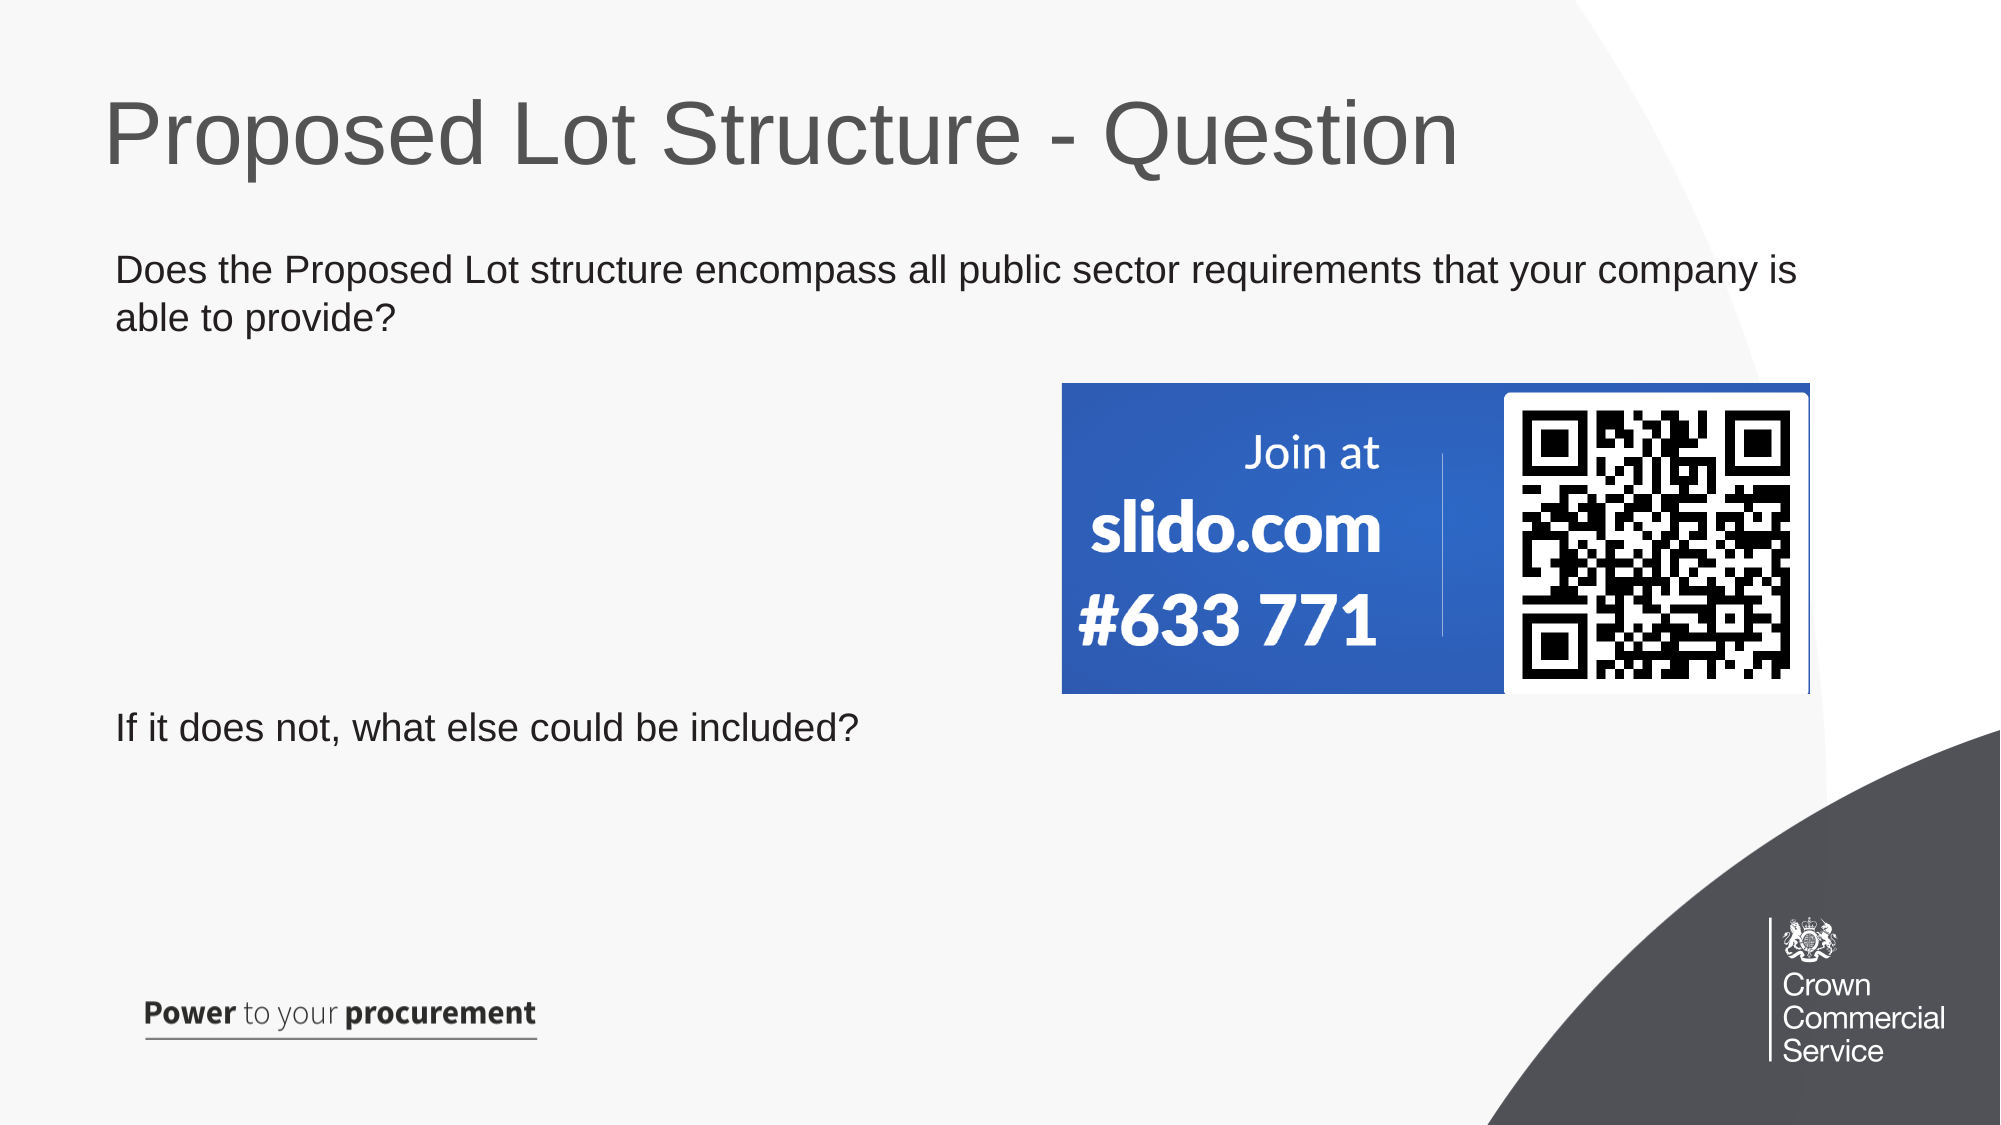

# Proposed Lot Structure - Question
Does the Proposed Lot structure encompass all public sector requirements that your company is able to provide?
If it does not, what else could be included?